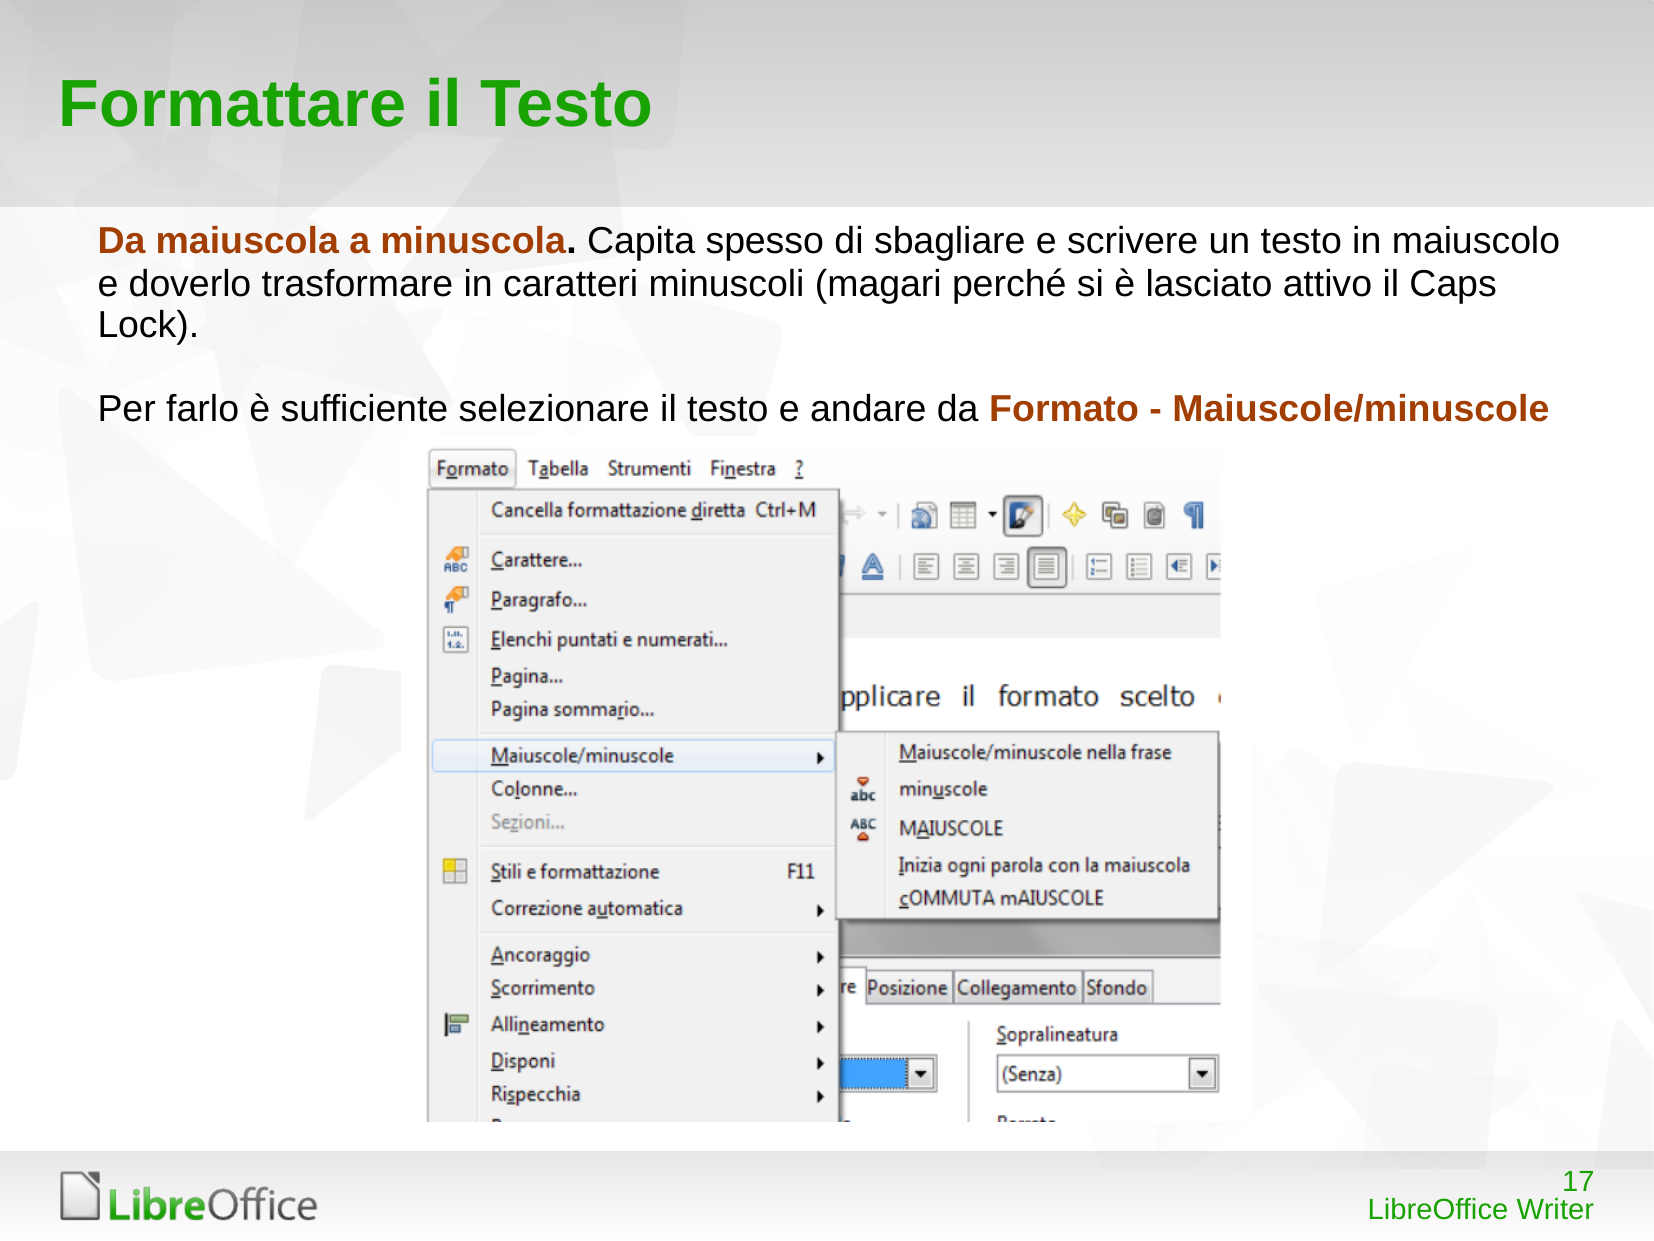

# Formattare il Testo
Da maiuscola a minuscola. Capita spesso di sbagliare e scrivere un testo in maiuscolo e doverlo trasformare in caratteri minuscoli (magari perché si è lasciato attivo il Caps Lock).
Per farlo è sufficiente selezionare il testo e andare da Formato - Maiuscole/minuscole
17
LibreOffice Writer